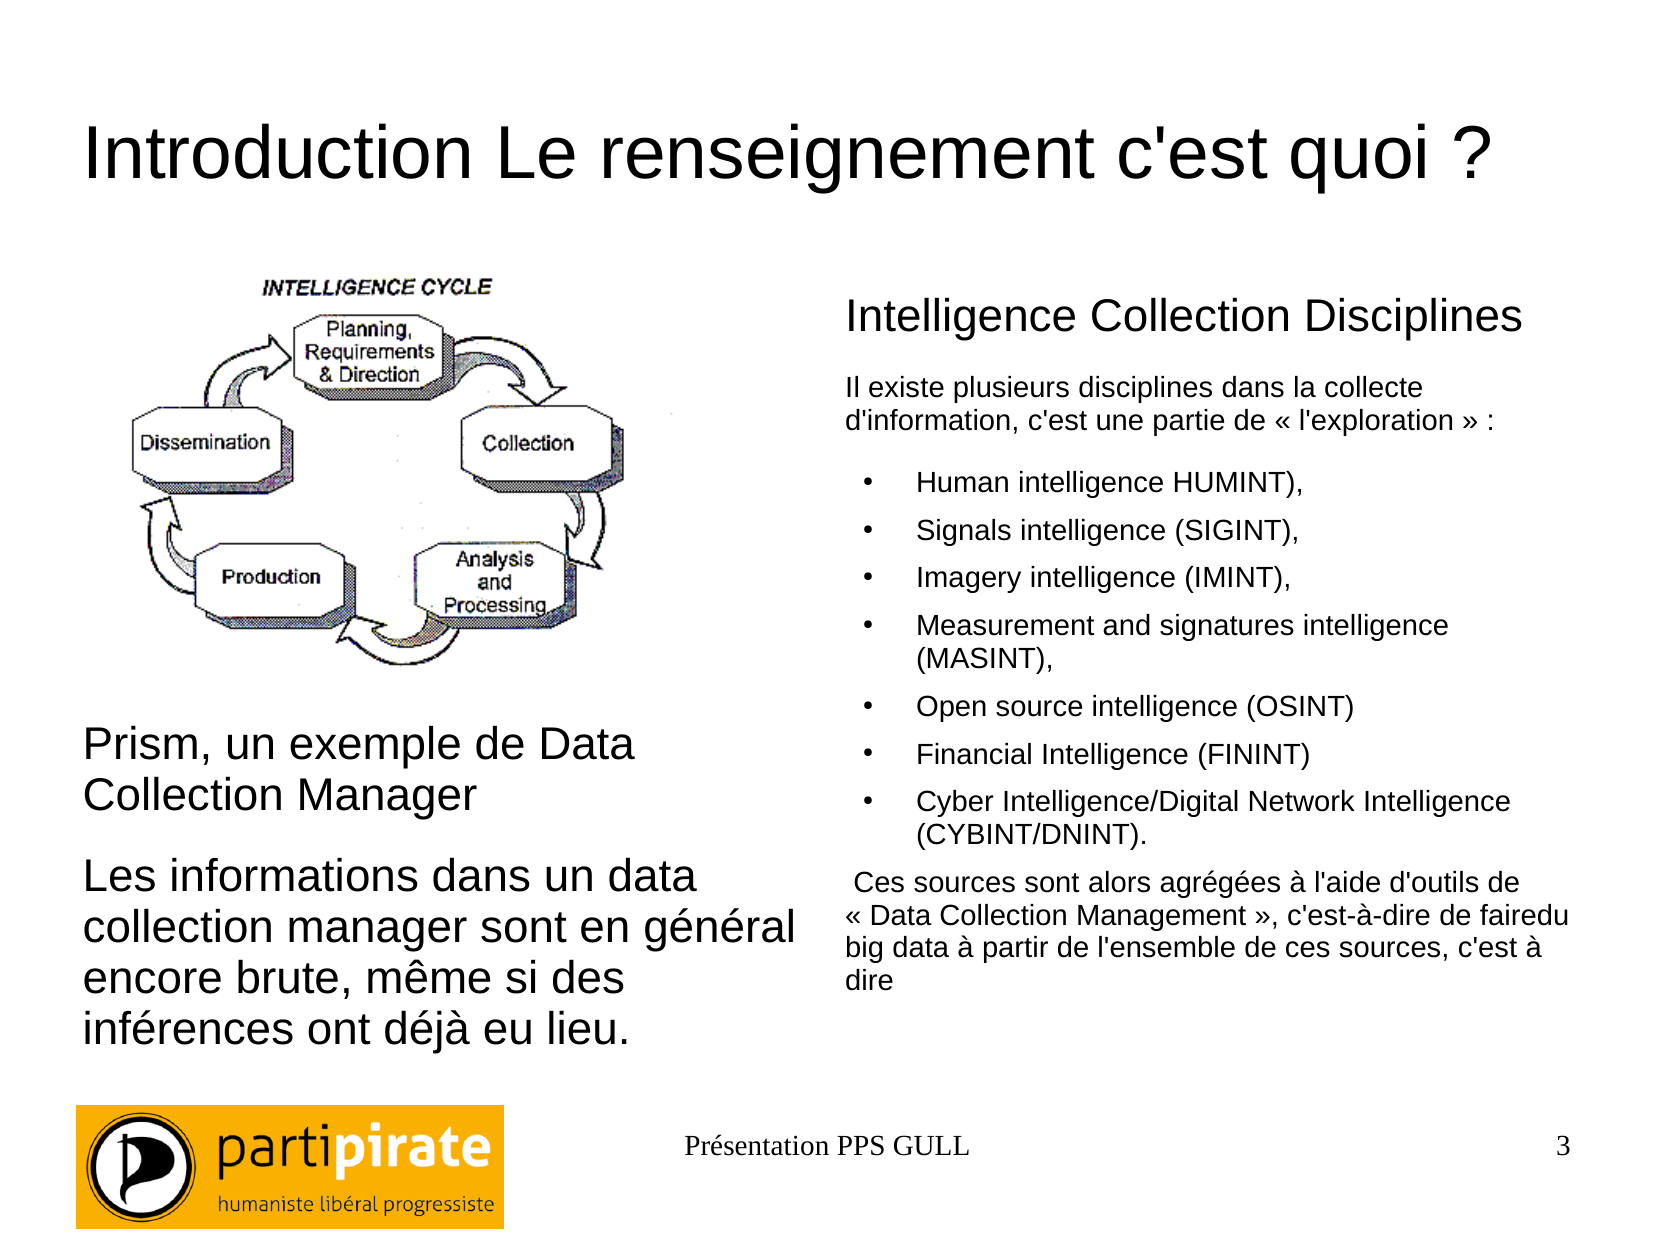

# Introduction Le renseignement c'est quoi ?
Intelligence Collection Disciplines
Il existe plusieurs disciplines dans la collecte d'information, c'est une partie de « l'exploration » :
Human intelligence HUMINT),
Signals intelligence (SIGINT),
Imagery intelligence (IMINT),
Measurement and signatures intelligence (MASINT),
Open source intelligence (OSINT)
Financial Intelligence (FININT)
Cyber Intelligence/Digital Network Intelligence (CYBINT/DNINT).
 Ces sources sont alors agrégées à l'aide d'outils de « Data Collection Management », c'est-à-dire de fairedu big data à partir de l'ensemble de ces sources, c'est à dire
Prism, un exemple de Data Collection Manager
Les informations dans un data collection manager sont en général encore brute, même si des inférences ont déjà eu lieu.
Présentation PPS GULL
3